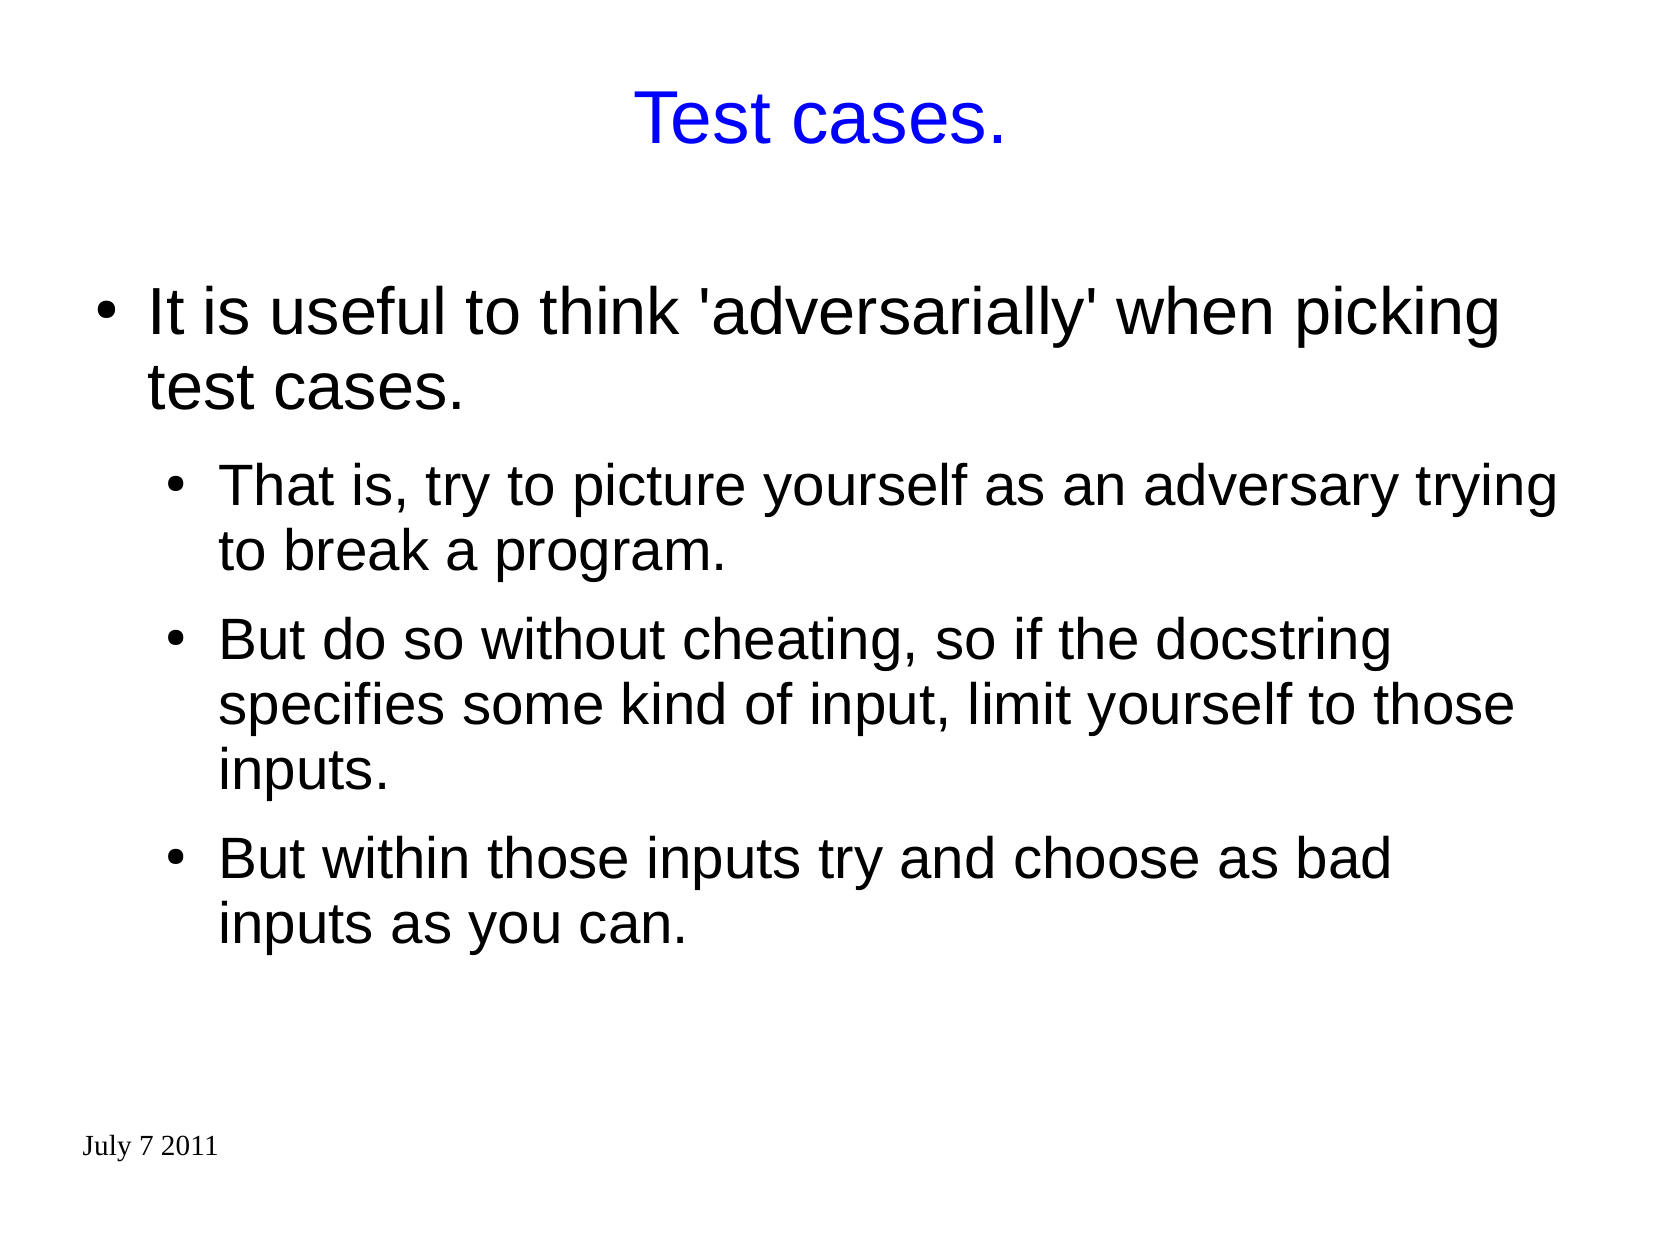

# Test cases.
It is useful to think 'adversarially' when picking test cases.
That is, try to picture yourself as an adversary trying to break a program.
But do so without cheating, so if the docstring specifies some kind of input, limit yourself to those inputs.
But within those inputs try and choose as bad inputs as you can.
July 7 2011